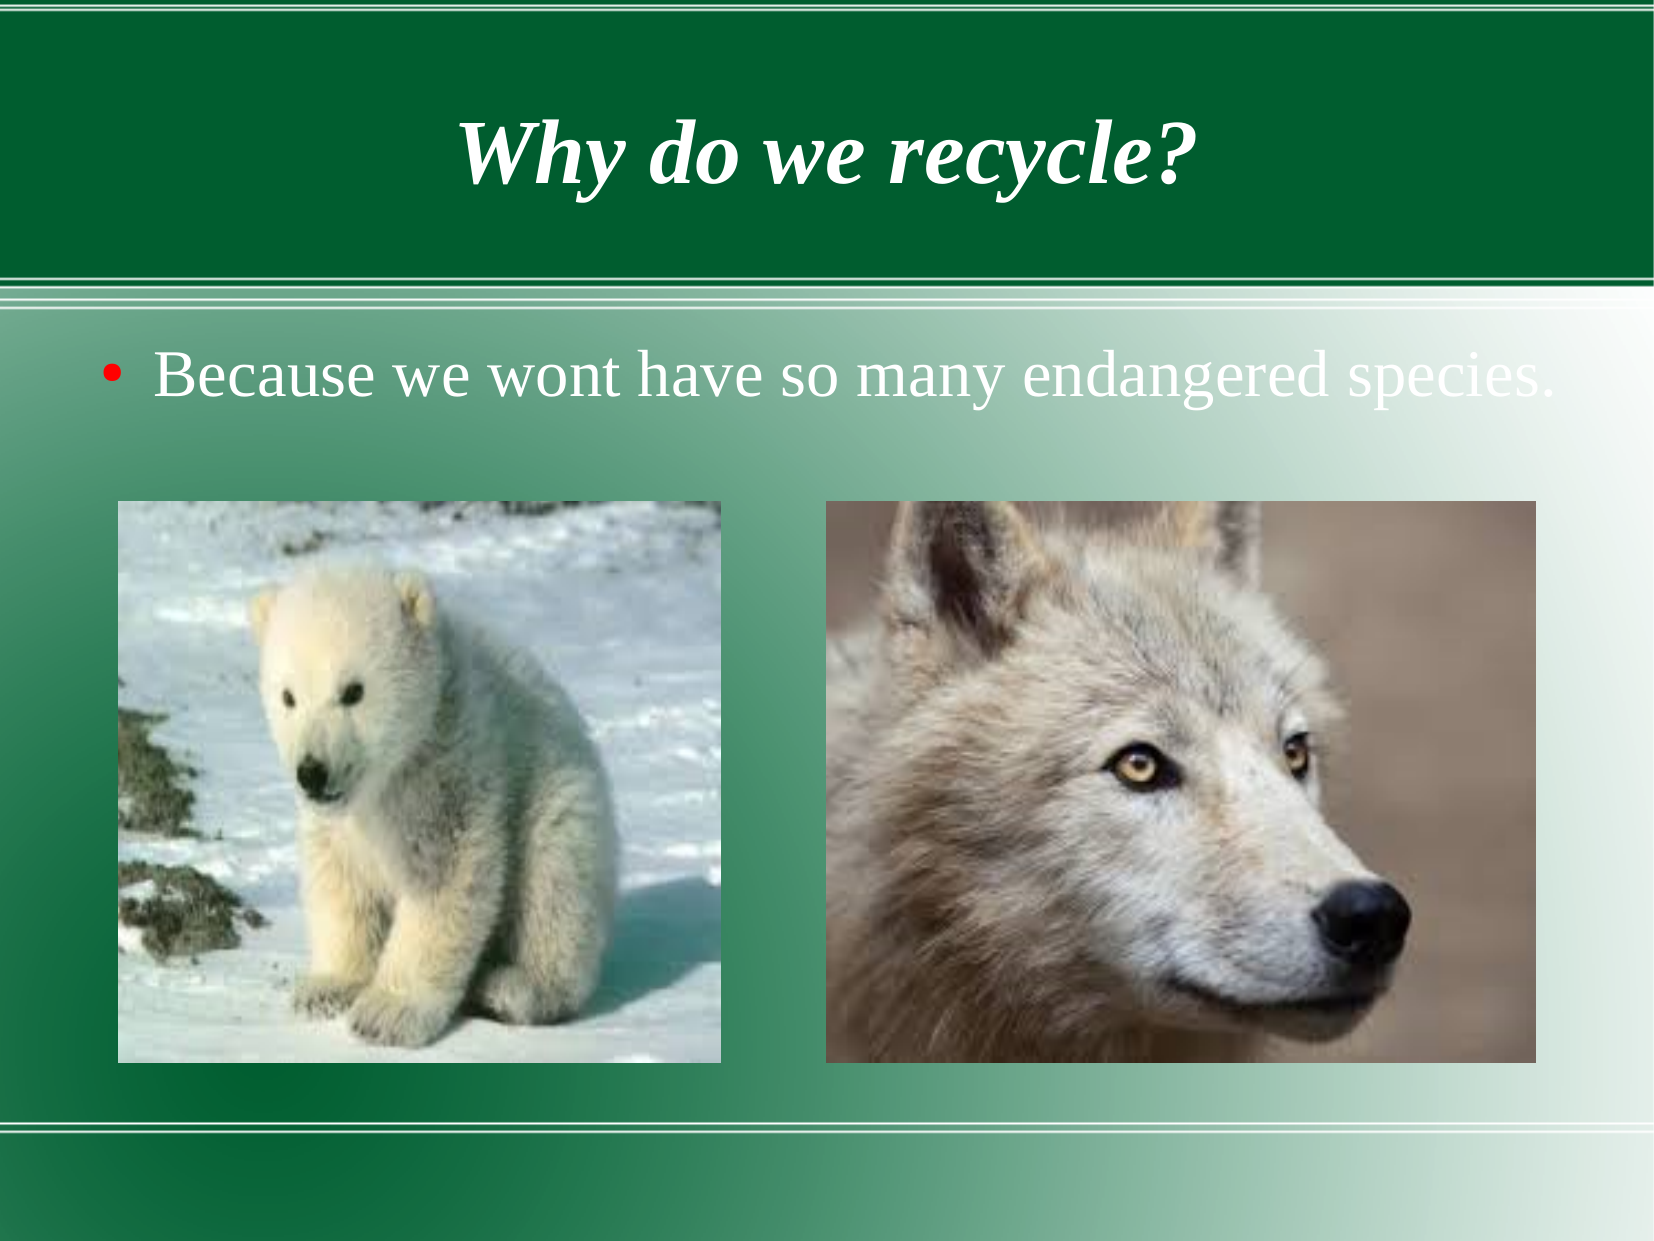

# Why do we recycle?
Because we wont have so many endangered species.